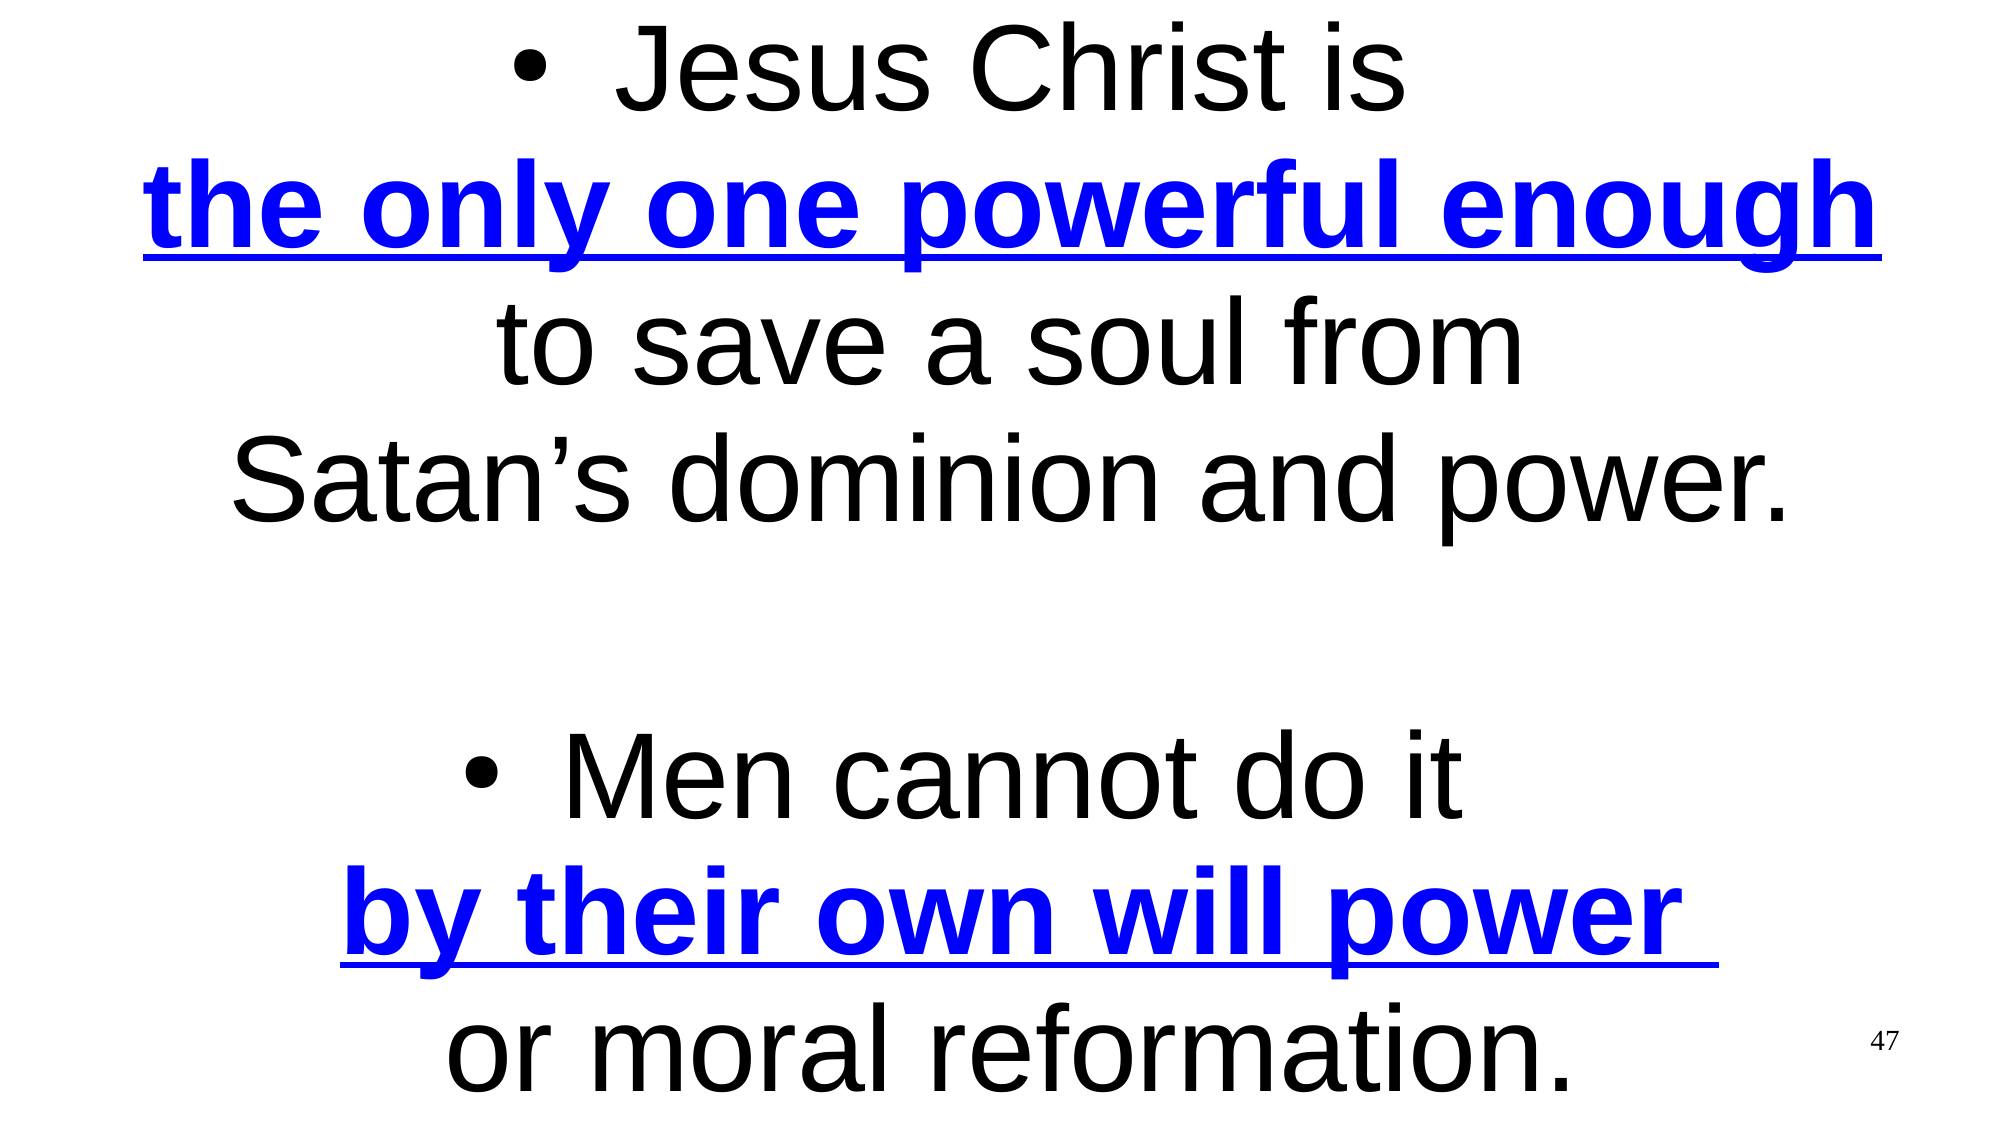

# Jesus Christ is the only one powerful enough to save a soul from Satan’s dominion and power.
Men cannot do it
by their own will power
or moral reformation.
47